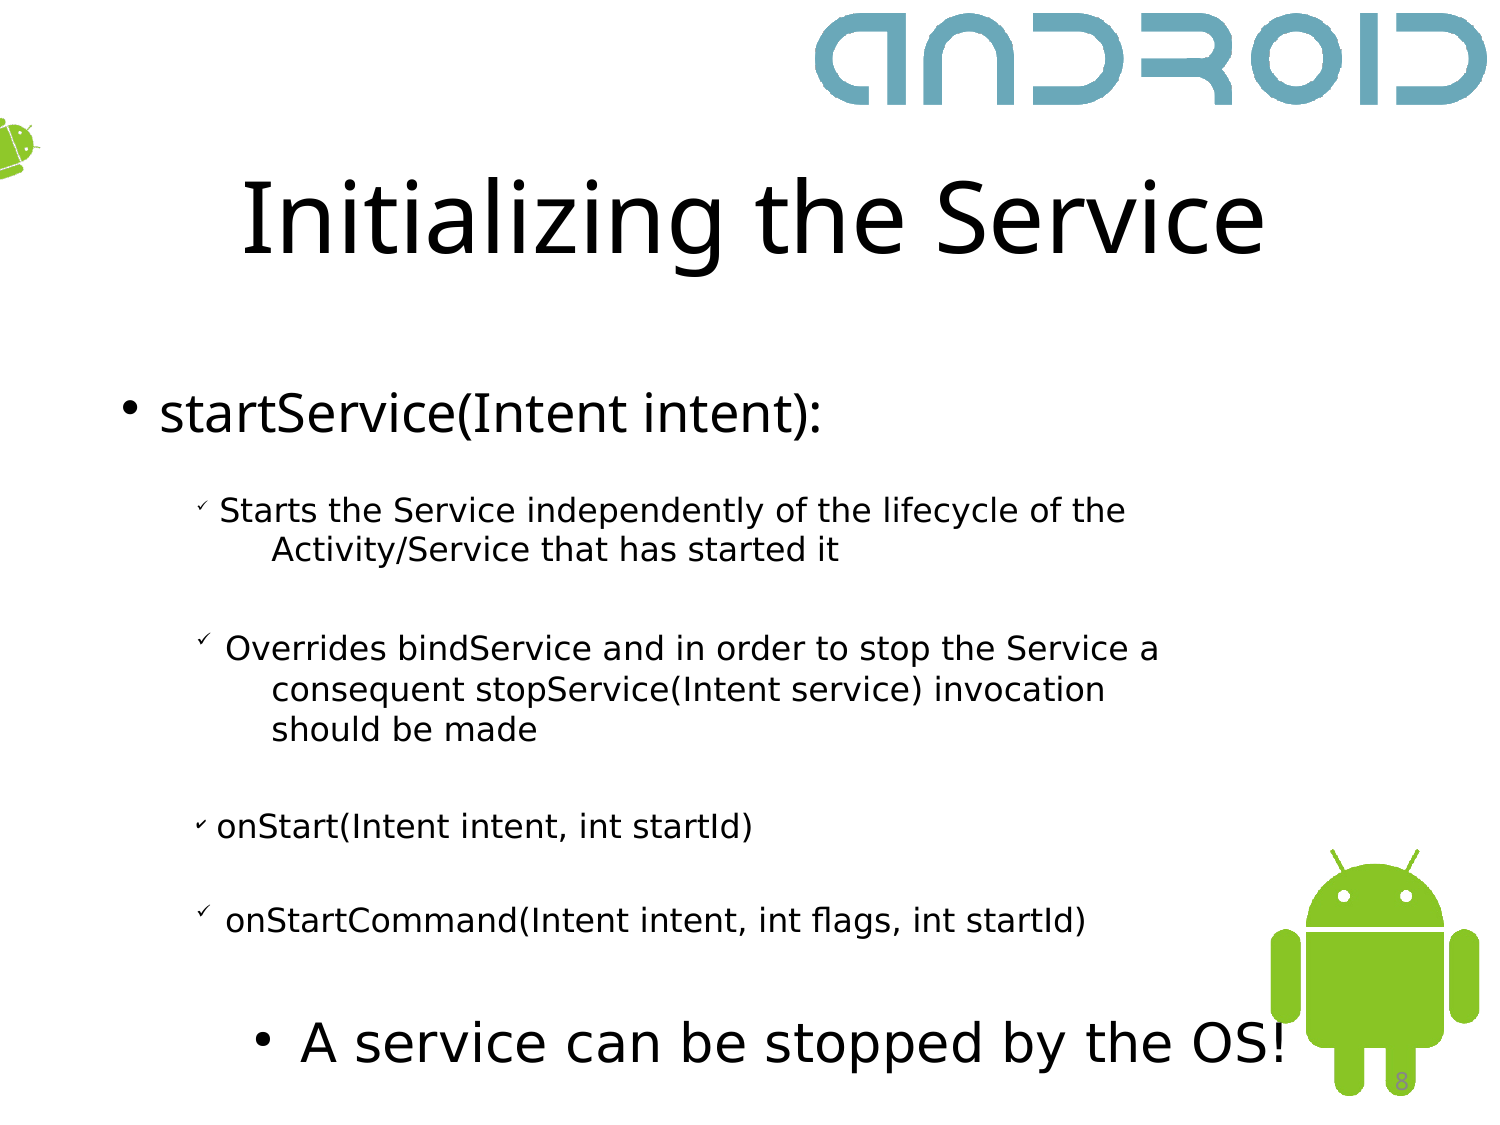

# Initializing the Service
 startService(Intent intent):
 Starts the Service independently of the lifecycle of the
	Activity/Service that has started it
 Overrides bindService and in order to stop the Service a
	consequent stopService(Intent service) invocation
	should be made
 onStart(Intent intent, int startId)
 onStartCommand(Intent intent, int flags, int startId)
A service can be stopped by the OS!